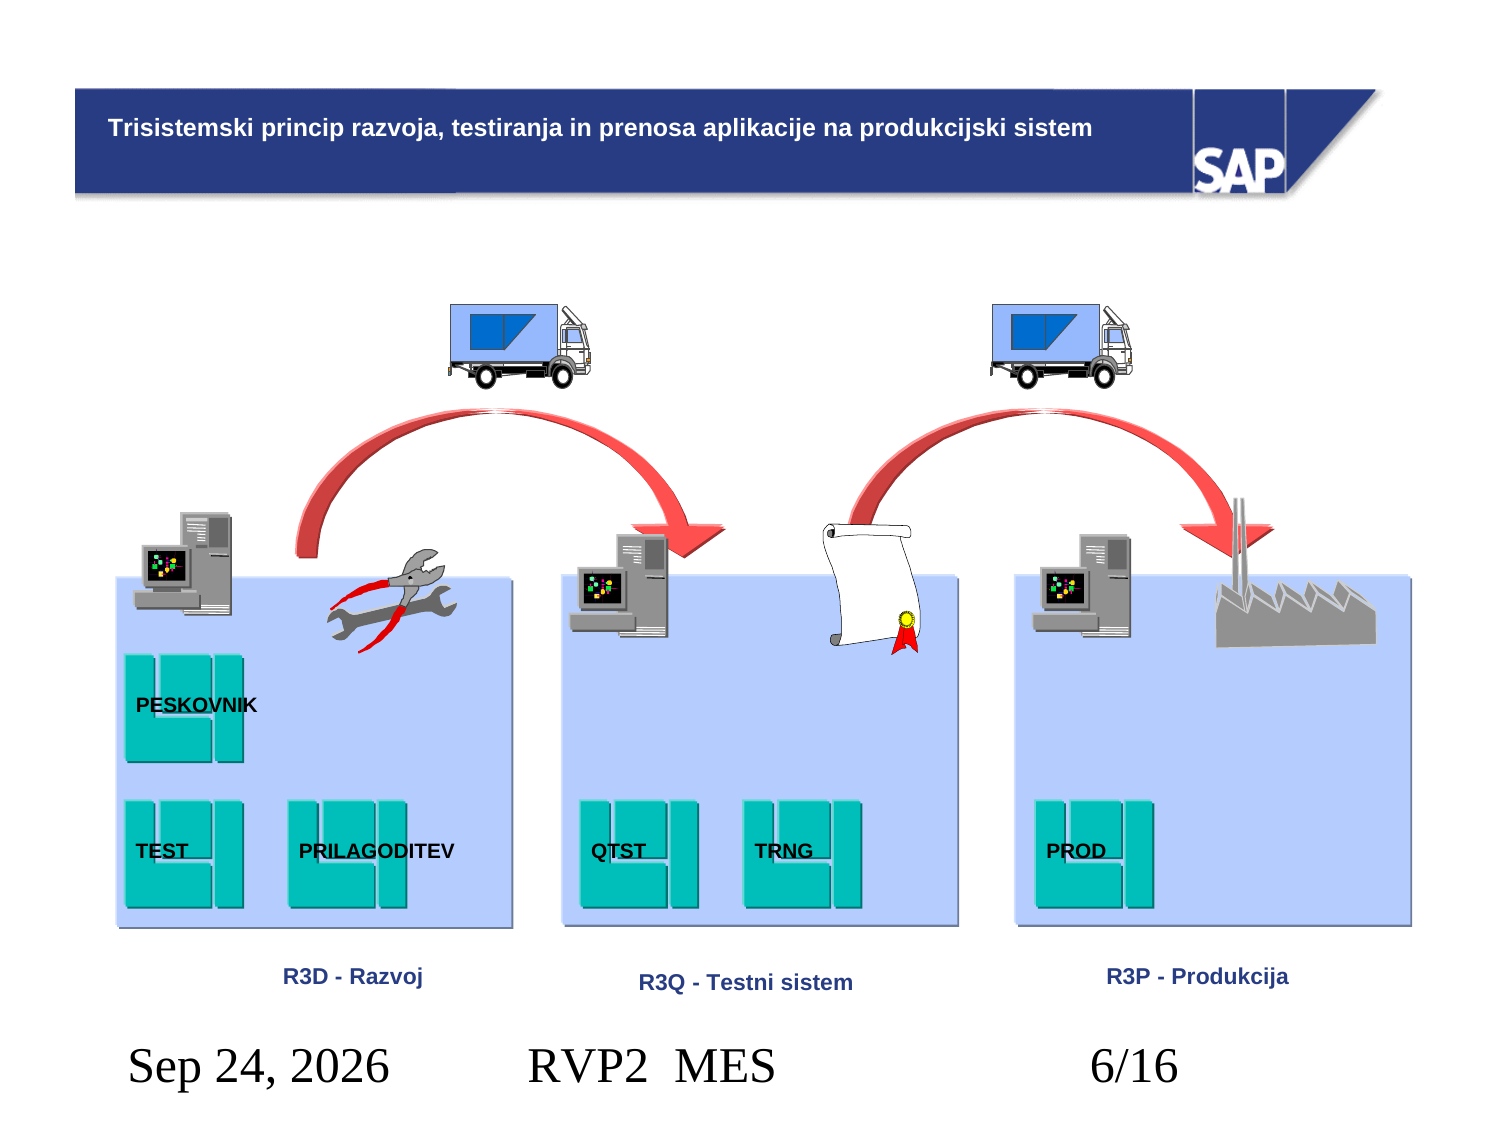

Trisistemski princip razvoja, testiranja in prenosa aplikacije na produkcijski sistem
PESKOVNIK
TEST
PRILAGODITEV
QTST
TRNG
PROD
R3D - Razvoj
R3P - Produkcija
R3Q - Testni sistem
April 2002
RVP2 MES
6